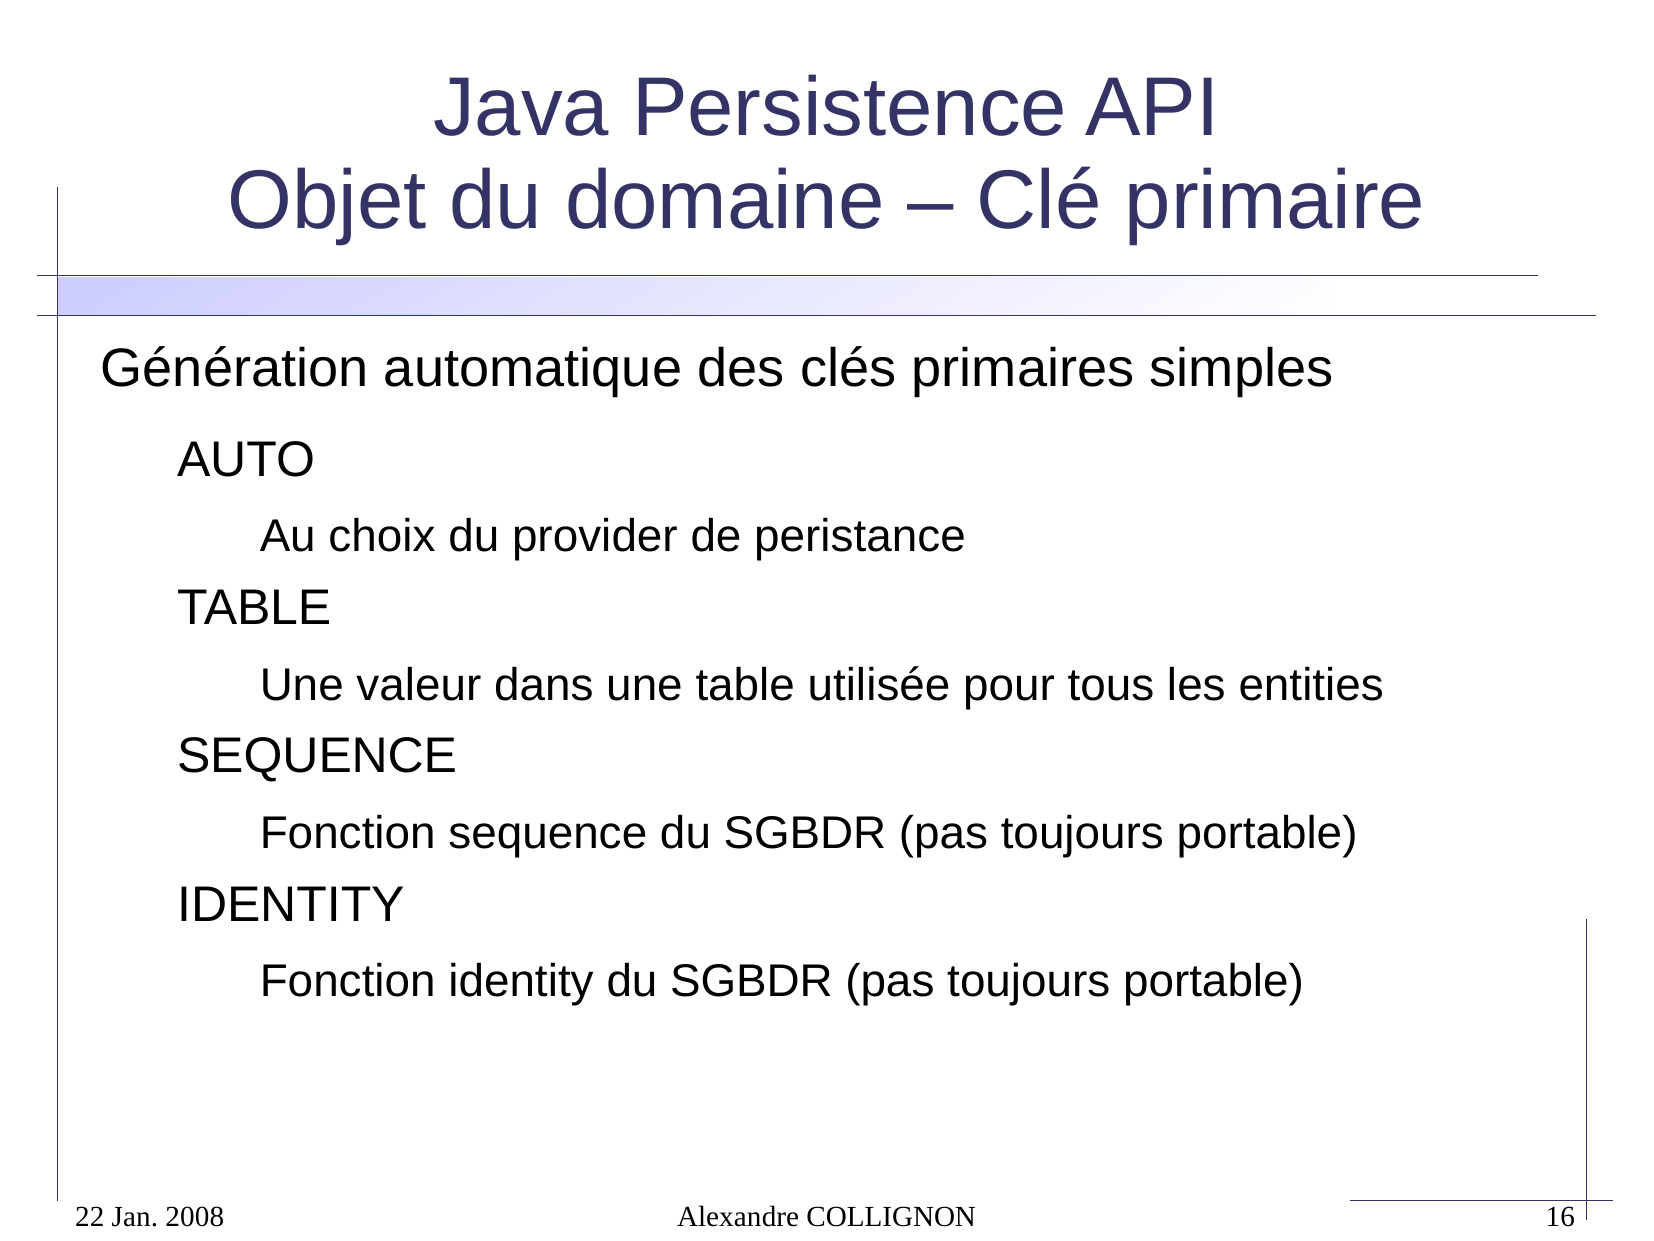

# Java Persistence API Objet du domaine – Clé primaire
Génération automatique des clés primaires simples
AUTO
Au choix du provider de peristance
TABLE
Une valeur dans une table utilisée pour tous les entities
SEQUENCE
Fonction sequence du SGBDR (pas toujours portable)
IDENTITY
Fonction identity du SGBDR (pas toujours portable)
22 Jan. 2008
Alexandre COLLIGNON
16